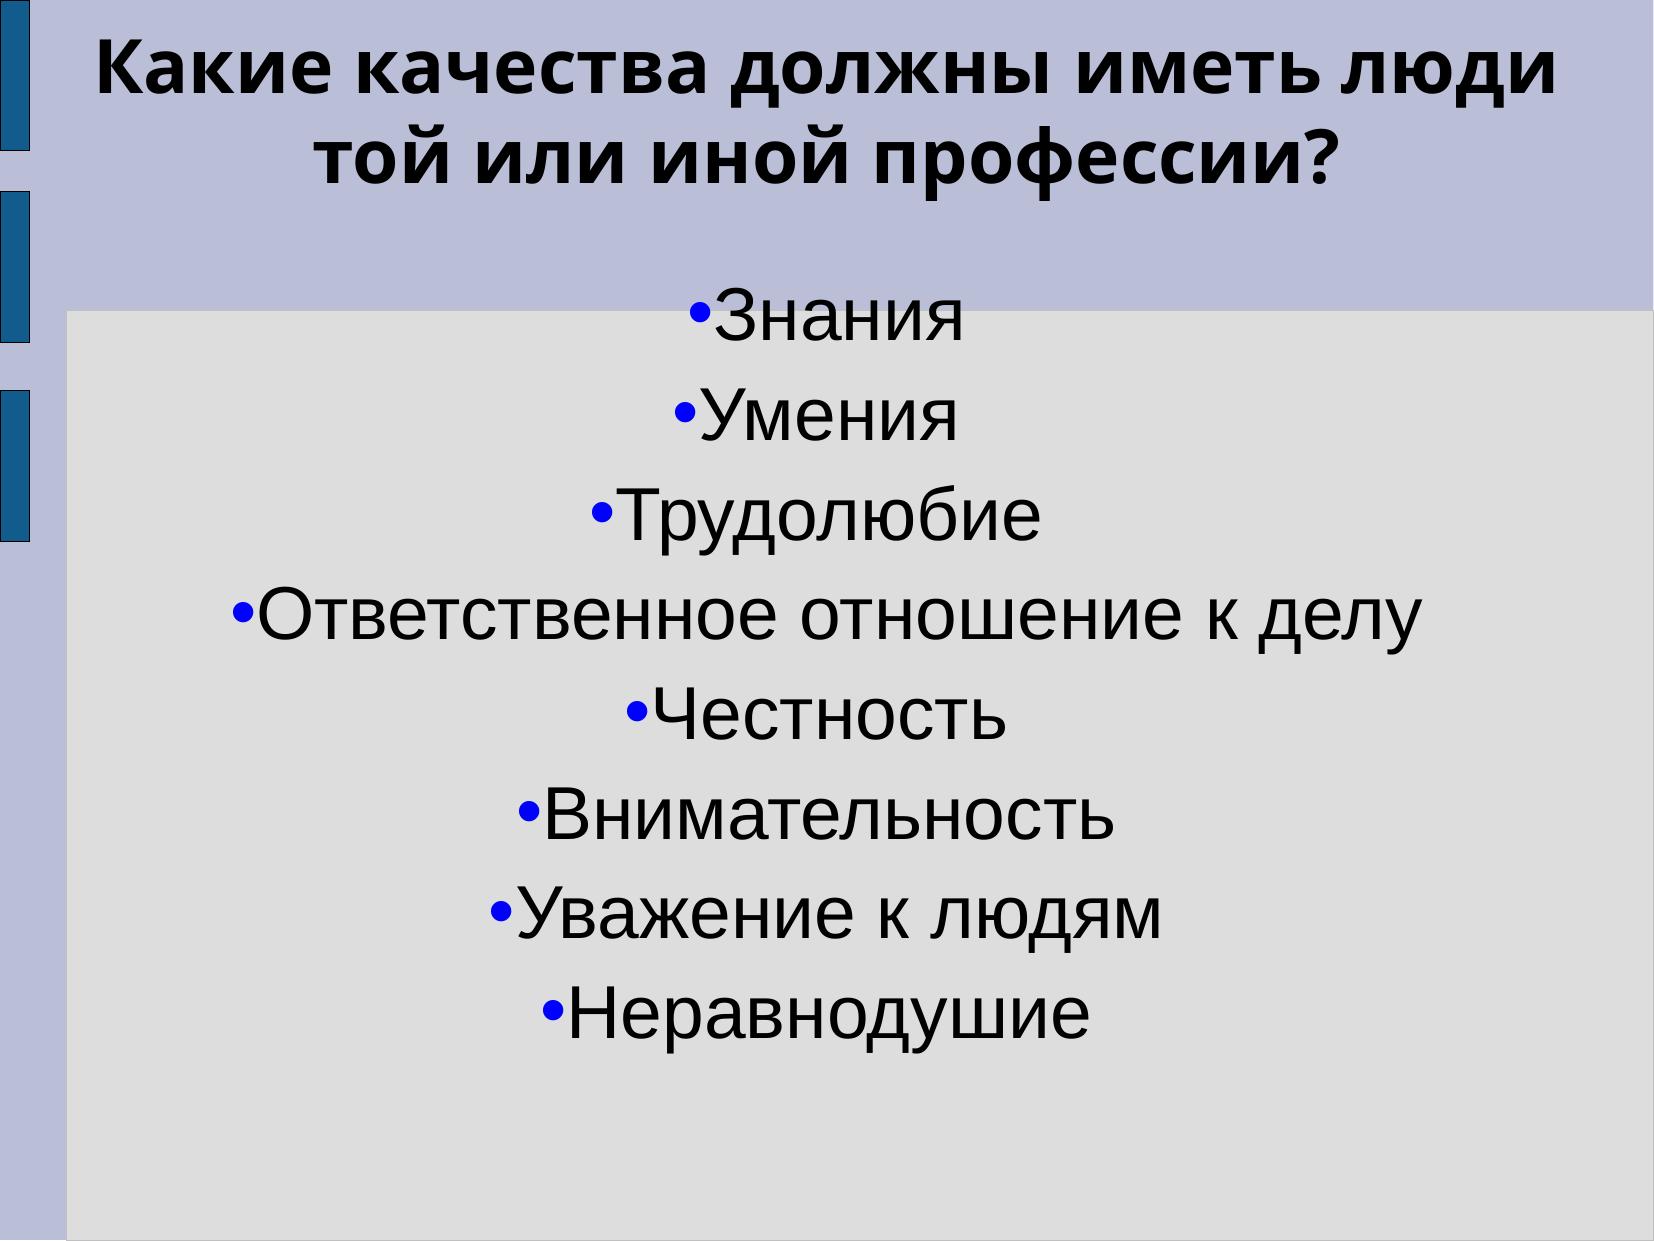

Какие качества должны иметь люди той или иной профессии?
Знания
Умения
Трудолюбие
Ответственное отношение к делу
Честность
Внимательность
Уважение к людям
Неравнодушие